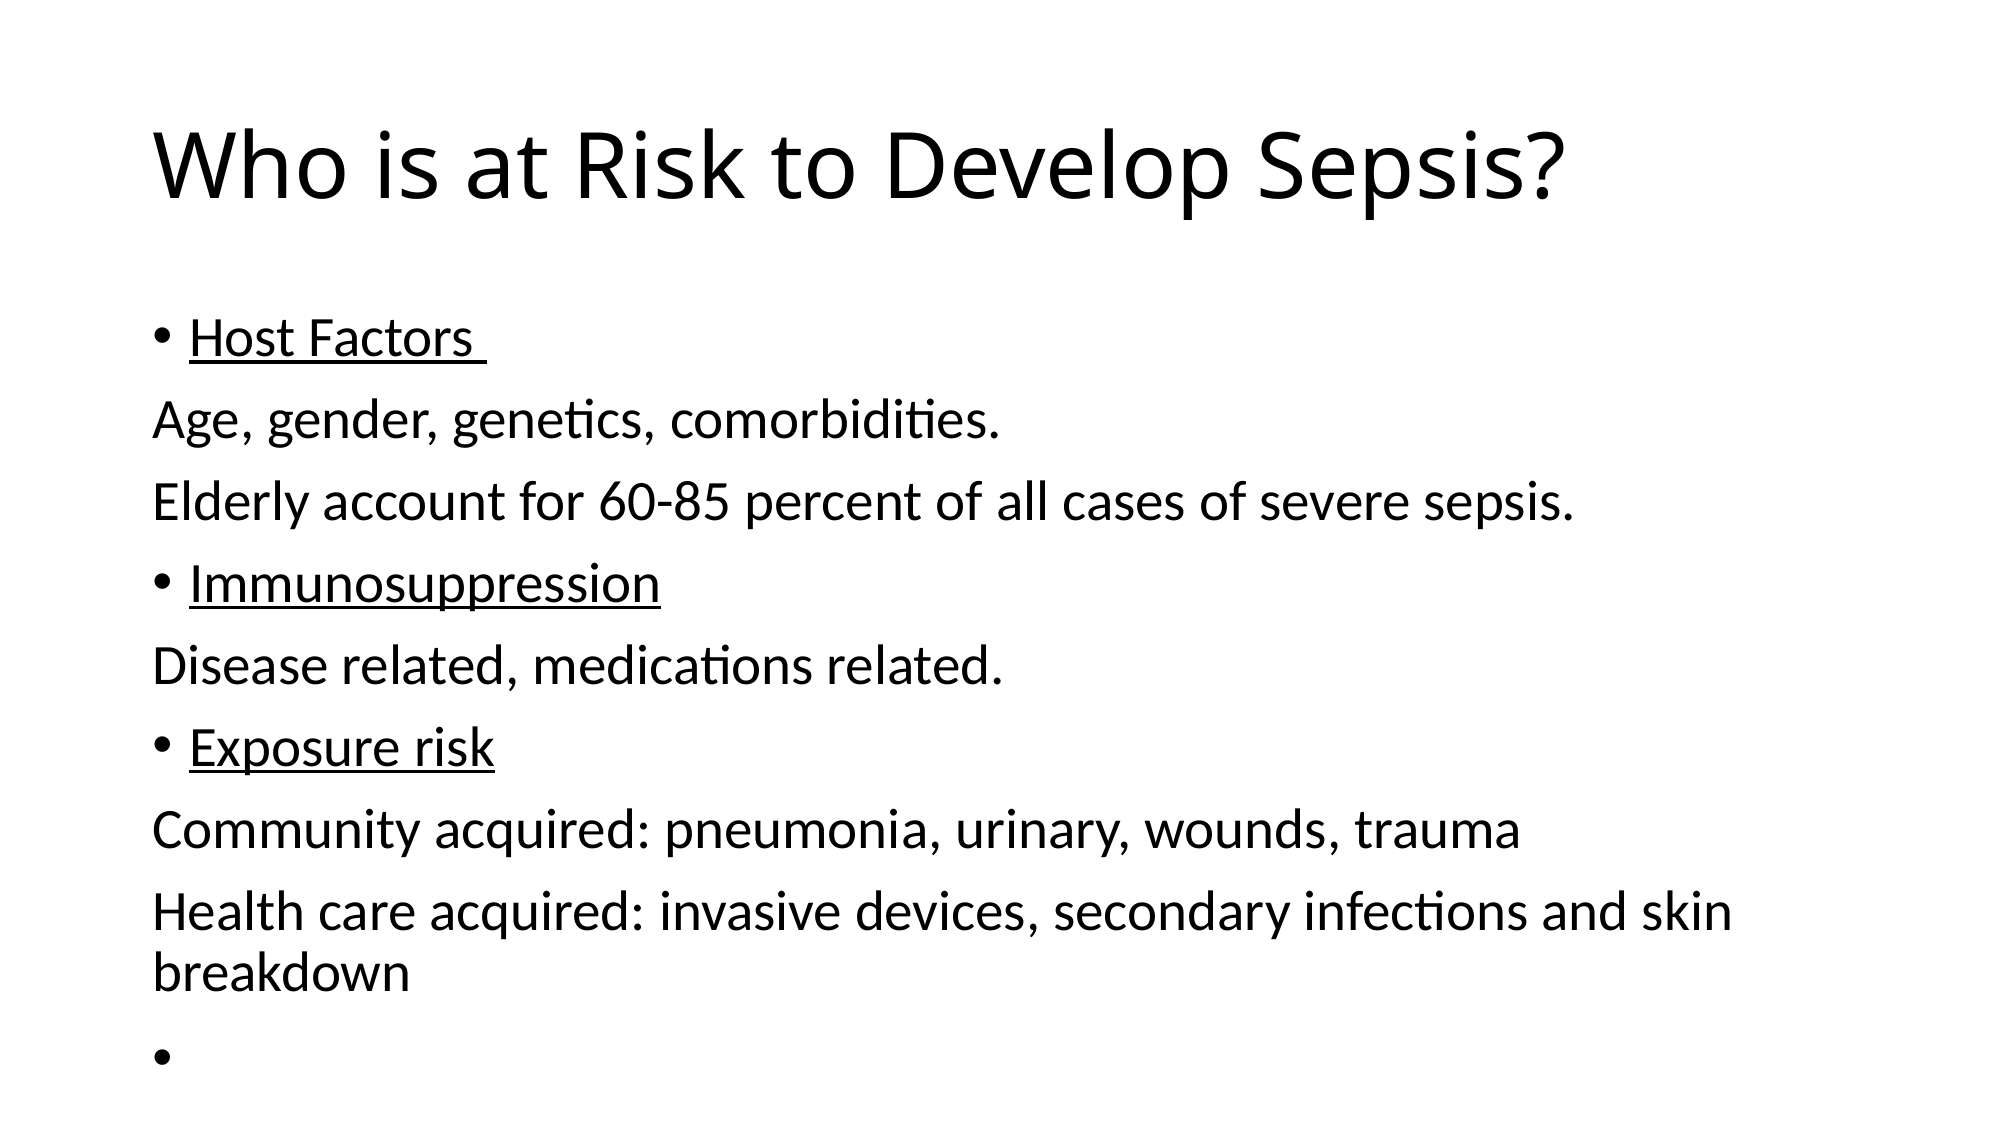

# Who is at Risk to Develop Sepsis?
Host Factors
Age, gender, genetics, comorbidities.
Elderly account for 60-85 percent of all cases of severe sepsis.
Immunosuppression
Disease related, medications related.
Exposure risk
Community acquired: pneumonia, urinary, wounds, trauma
Health care acquired: invasive devices, secondary infections and skin breakdown